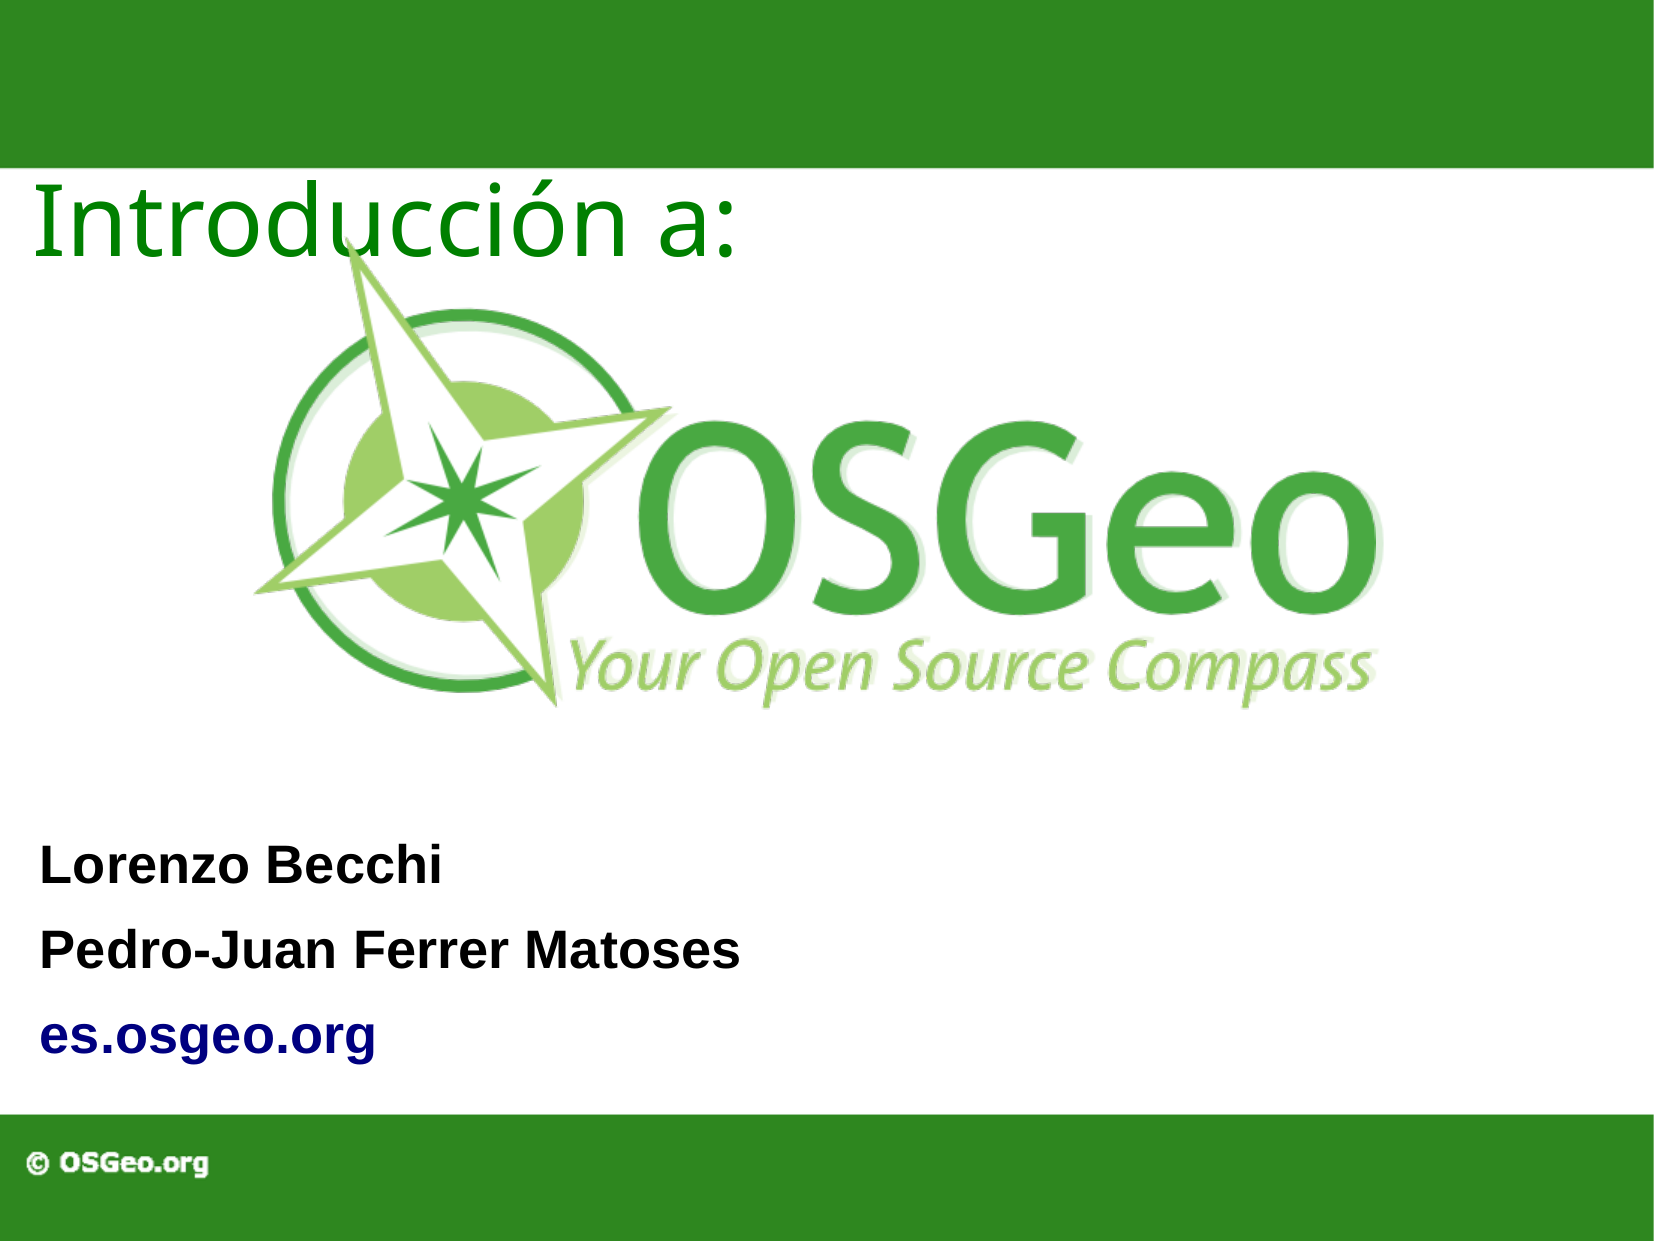

Introducción a:
Lorenzo Becchi
Pedro-Juan Ferrer Matoses
es.osgeo.org